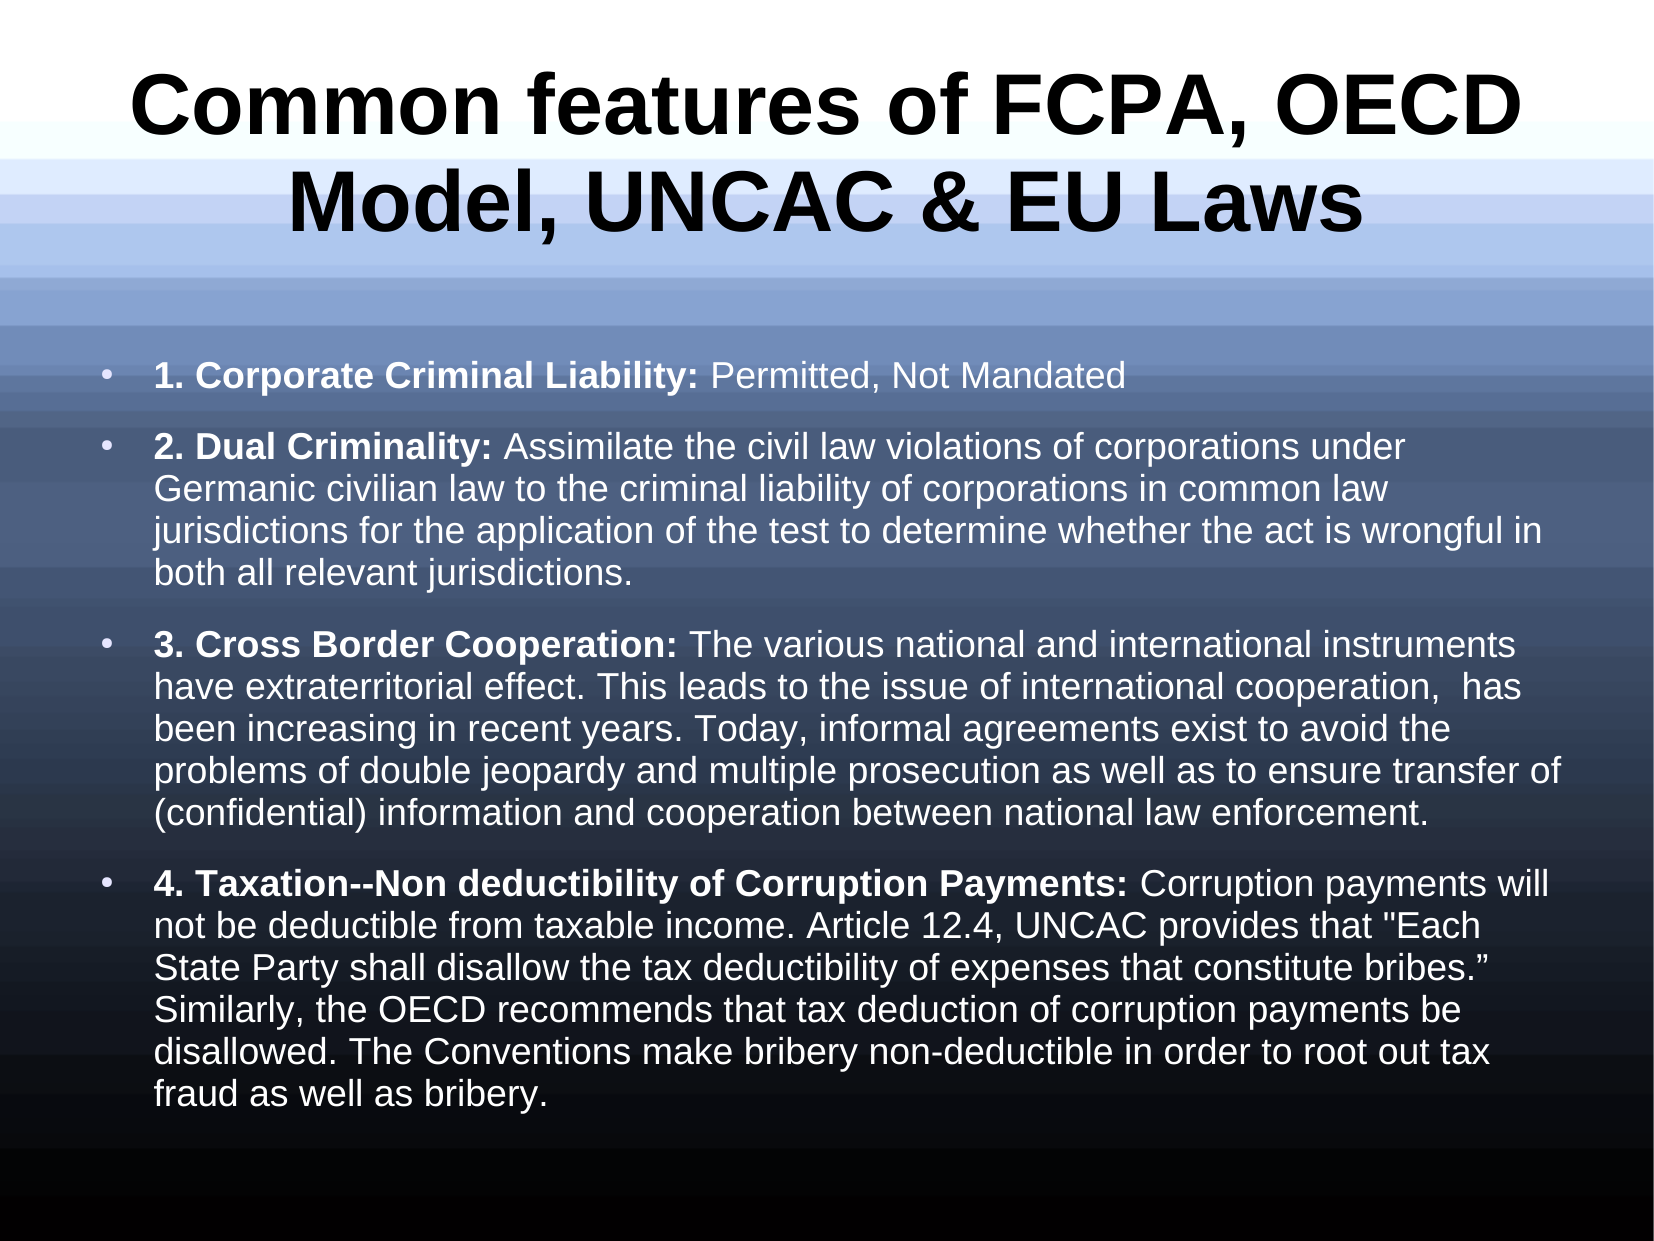

# Common features of FCPA, OECD Model, UNCAC & EU Laws
1. Corporate Criminal Liability: Permitted, Not Mandated
2. Dual Criminality: Assimilate the civil law violations of corporations under Germanic civilian law to the criminal liability of corporations in common law jurisdictions for the application of the test to determine whether the act is wrongful in both all relevant jurisdictions.
3. Cross Border Cooperation: The various national and international instruments have extraterritorial effect. This leads to the issue of international cooperation, has been increasing in recent years. Today, informal agreements exist to avoid the problems of double jeopardy and multiple prosecution as well as to ensure transfer of (confidential) information and cooperation between national law enforcement.
4. Taxation--Non deductibility of Corruption Payments: Corruption payments will not be deductible from taxable income. Article 12.4, UNCAC provides that "Each State Party shall disallow the tax deductibility of expenses that constitute bribes.” Similarly, the OECD recommends that tax deduction of corruption payments be disallowed. The Conventions make bribery non-deductible in order to root out tax fraud as well as bribery.